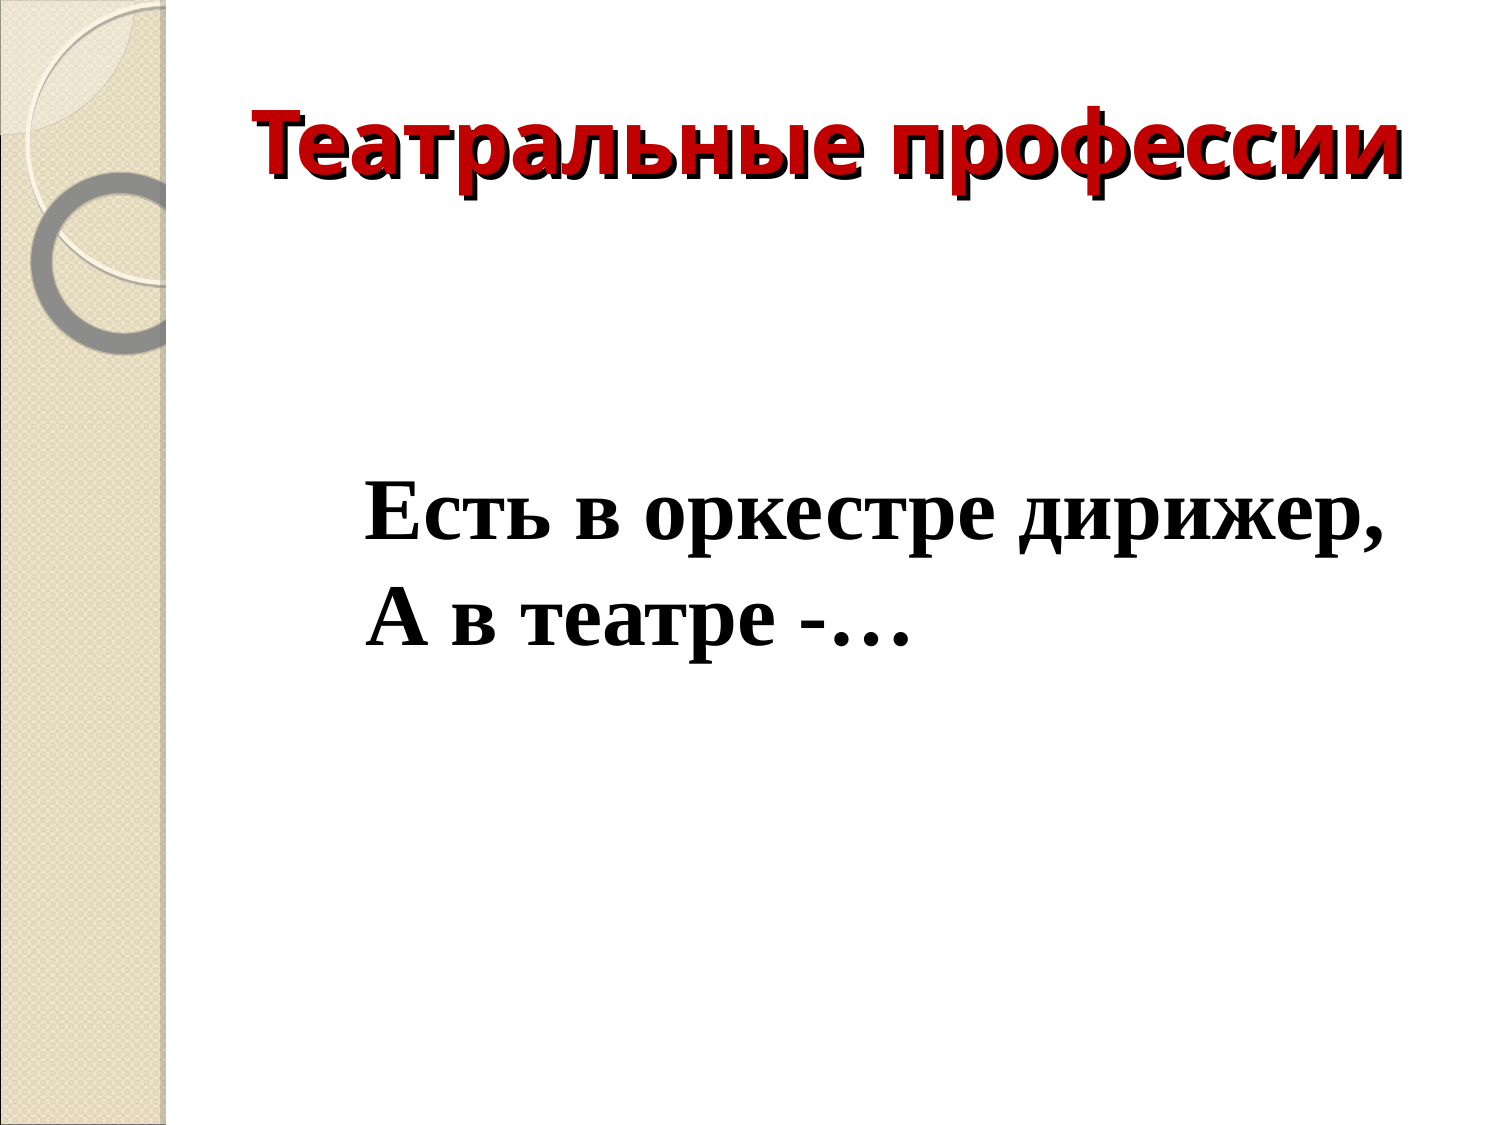

# Театральные профессии
 Есть в оркестре дирижер, 
А в театре -…